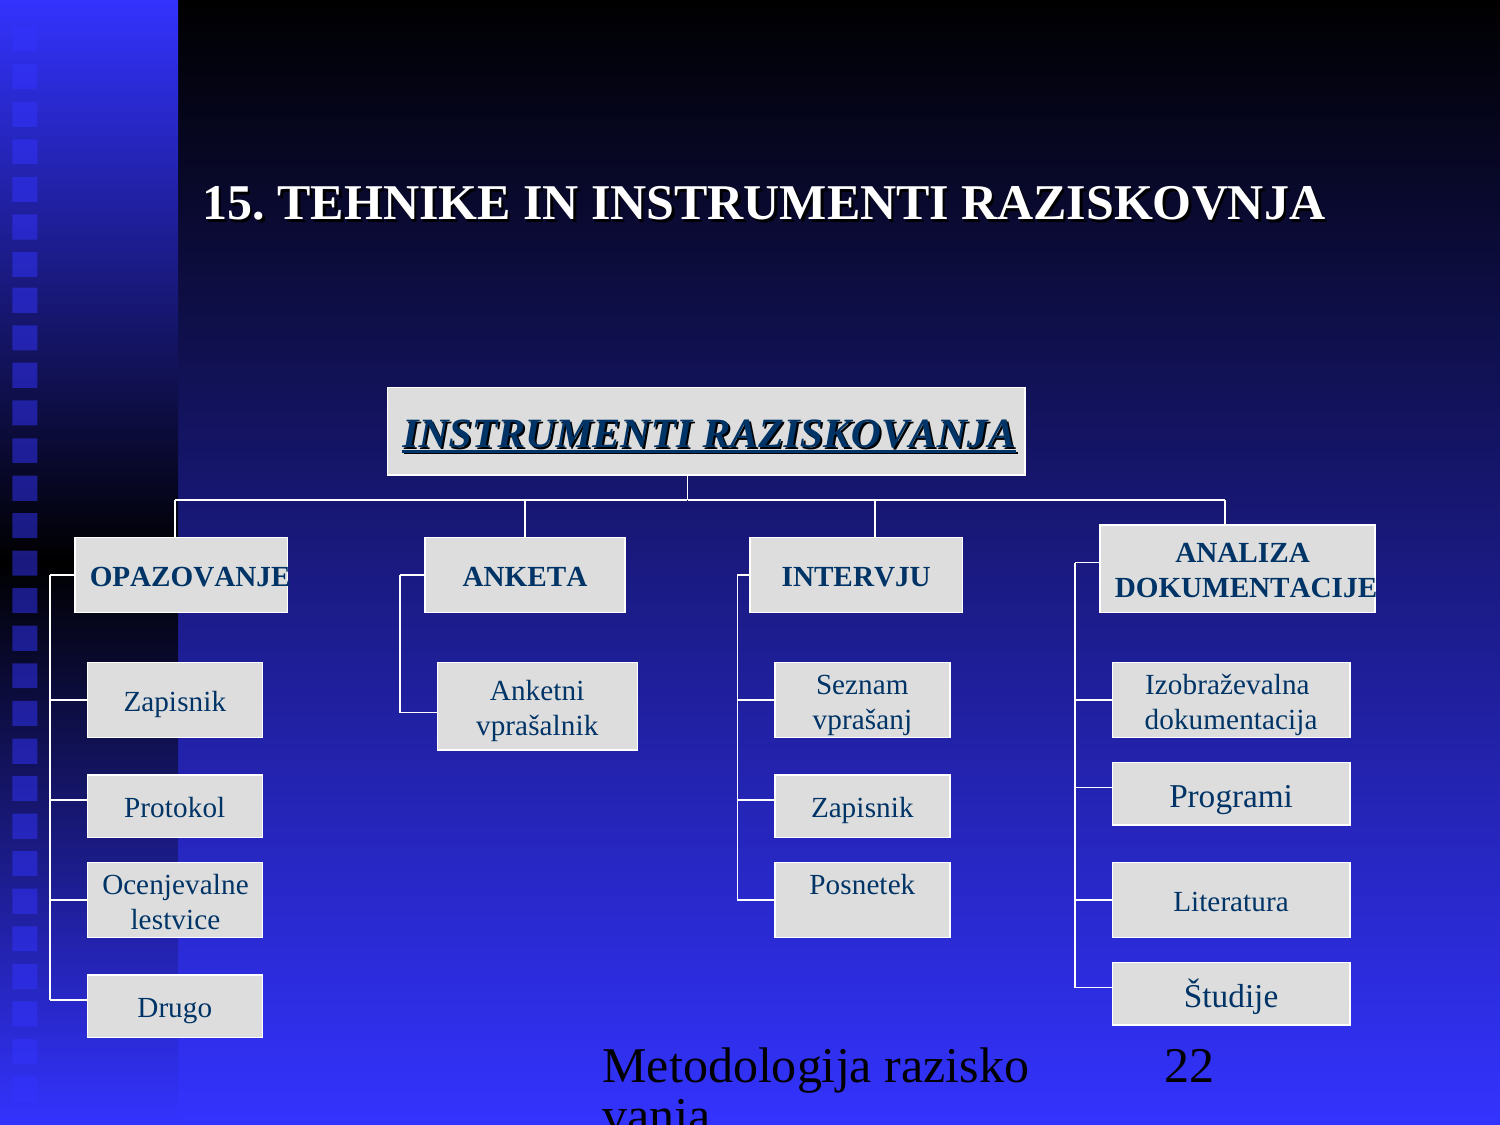

# 15. TEHNIKE IN INSTRUMENTI RAZISKOVNJA
INSTRUMENTI RAZISKOVANJA
ANALIZA
DOKUMENTACIJE
OPAZOVANJE
ANKETA
INTERVJU
Zapisnik
Anketni
vprašalnik
Seznam
vprašanj
Izobraževalna
dokumentacija
Programi
Protokol
Zapisnik
Ocenjevalne
lestvice
Posnetek
Literatura
Študije
Drugo
Metodologija raziskovanja
22